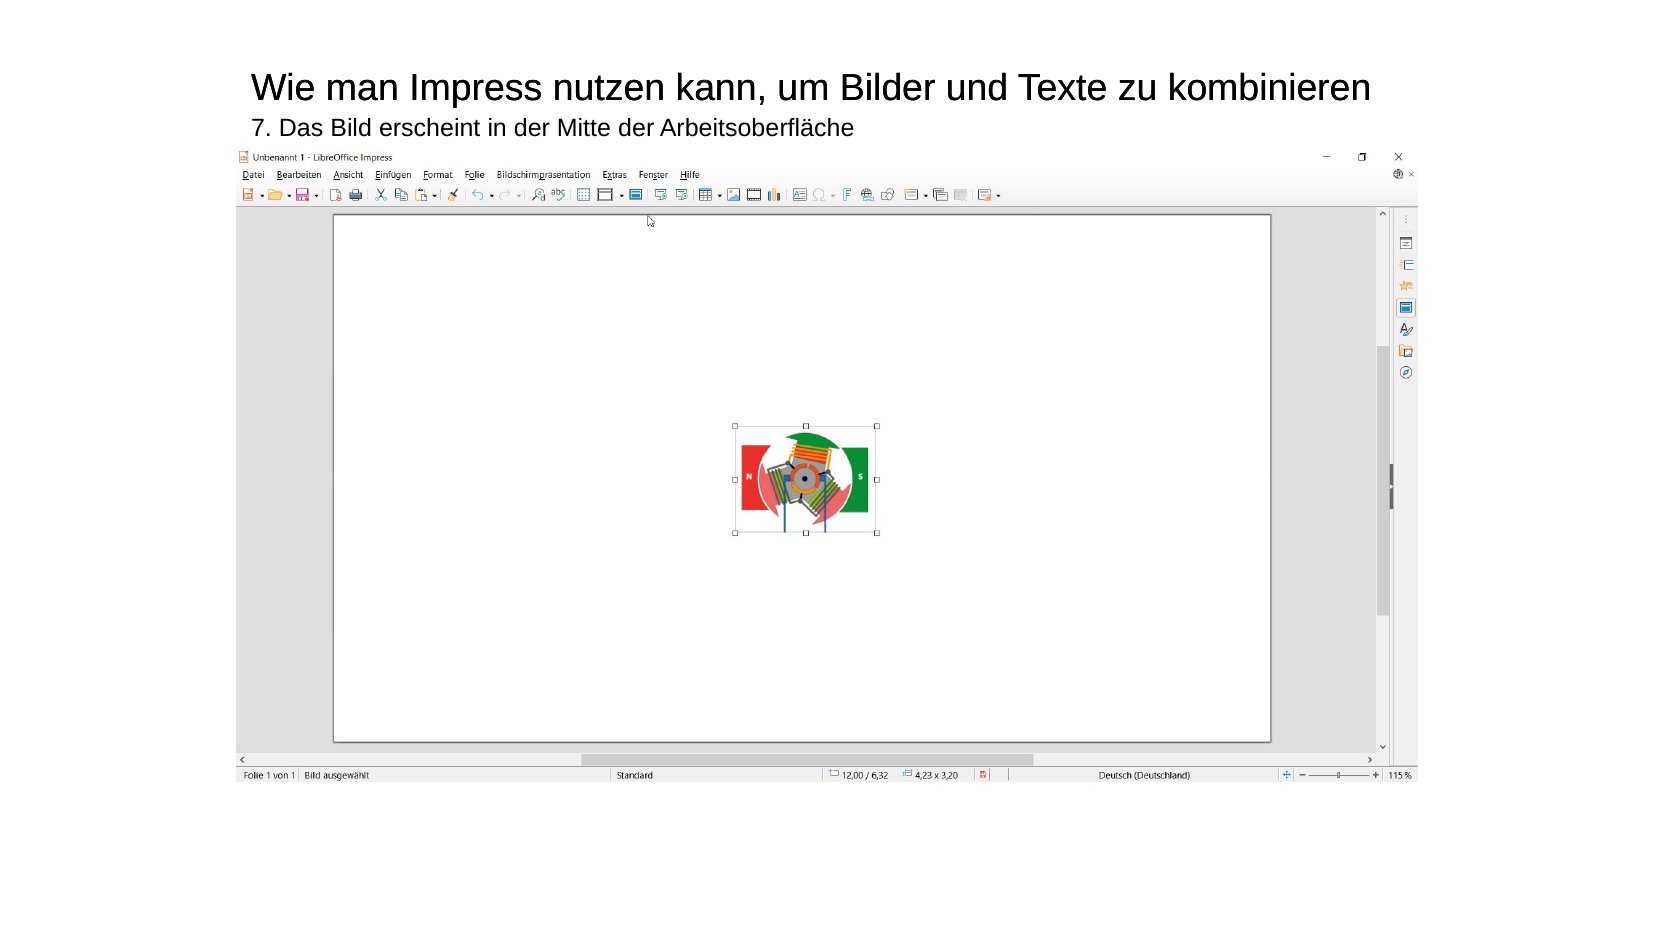

Wie man Impress nutzen kann, um Bilder und Texte zu kombinieren
Wie man Impress nutzen kann, um Bilder und Texte zu kombinieren
7. Das Bild erscheint in der Mitte der Arbeitsoberfläche